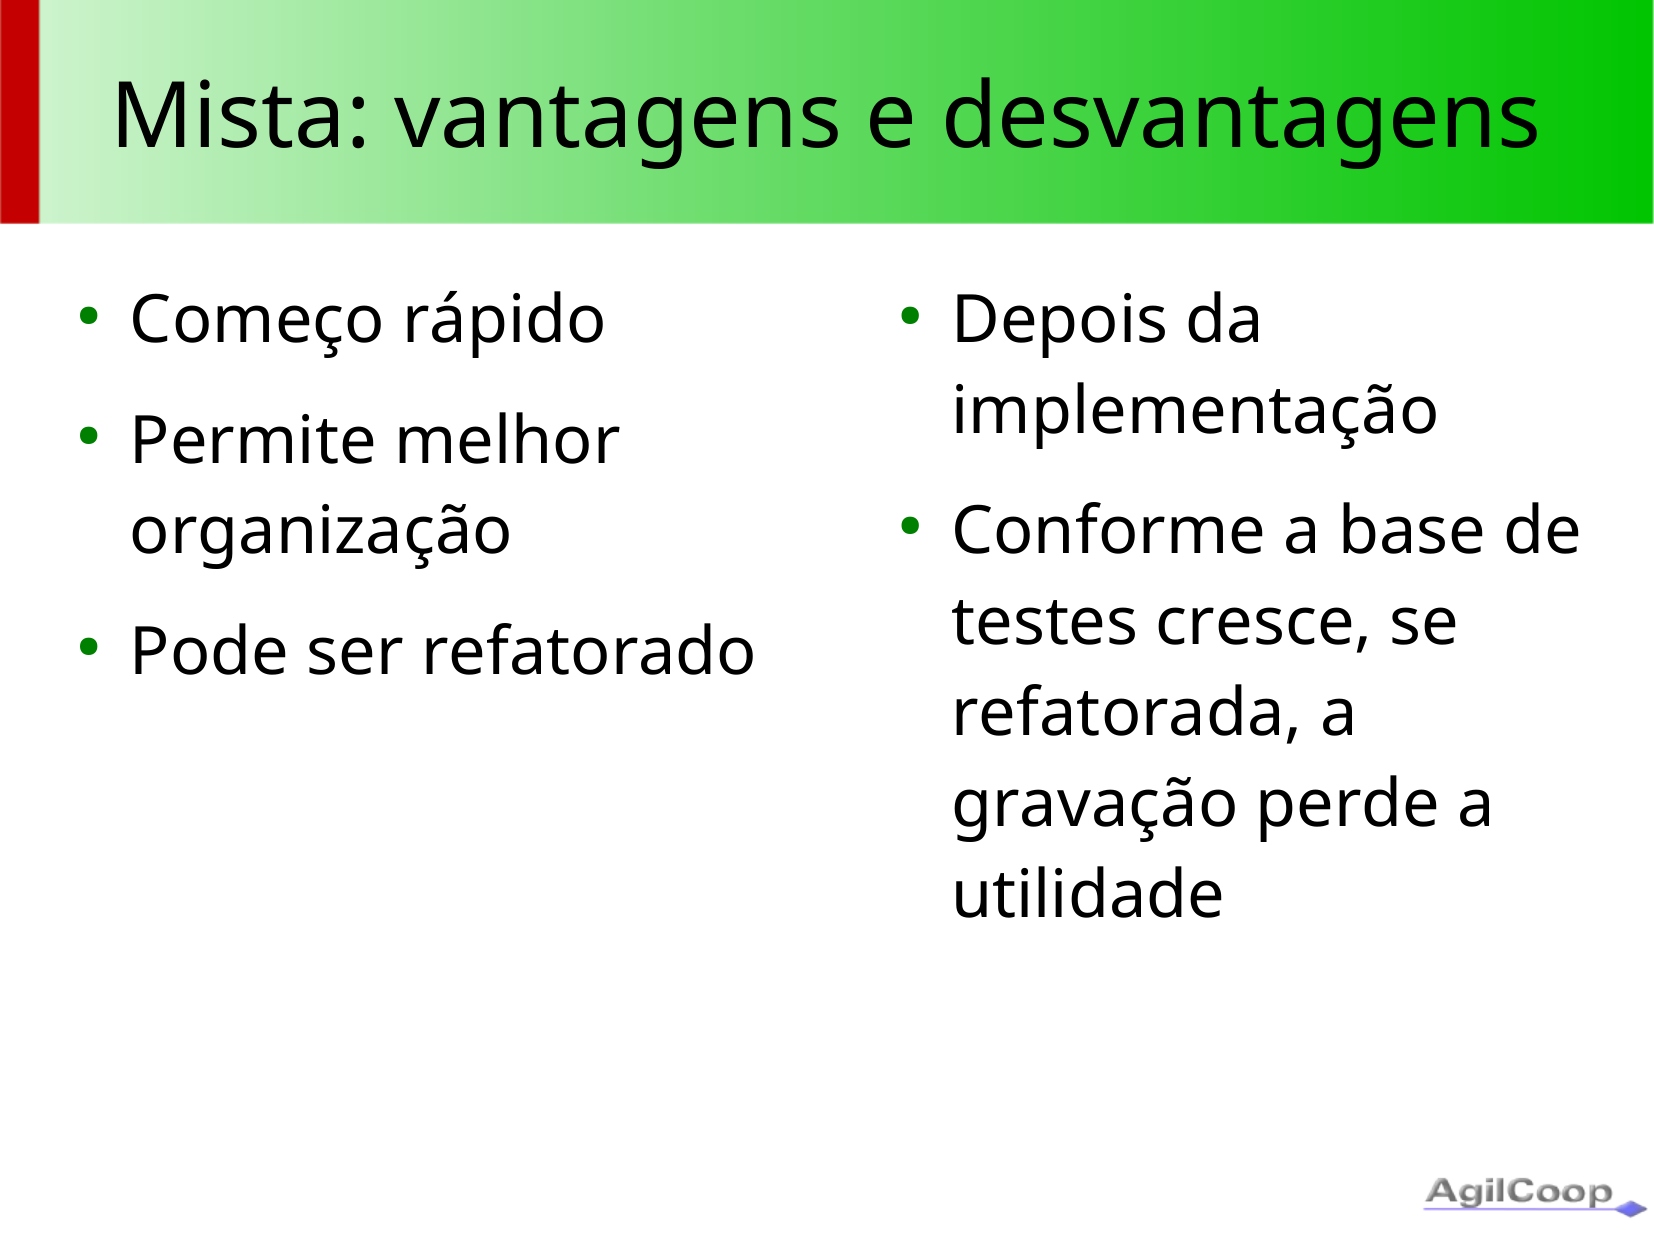

# Mista: vantagens e desvantagens
Começo rápido
Permite melhor organização
Pode ser refatorado
Depois da implementação
Conforme a base de testes cresce, se refatorada, a gravação perde a utilidade